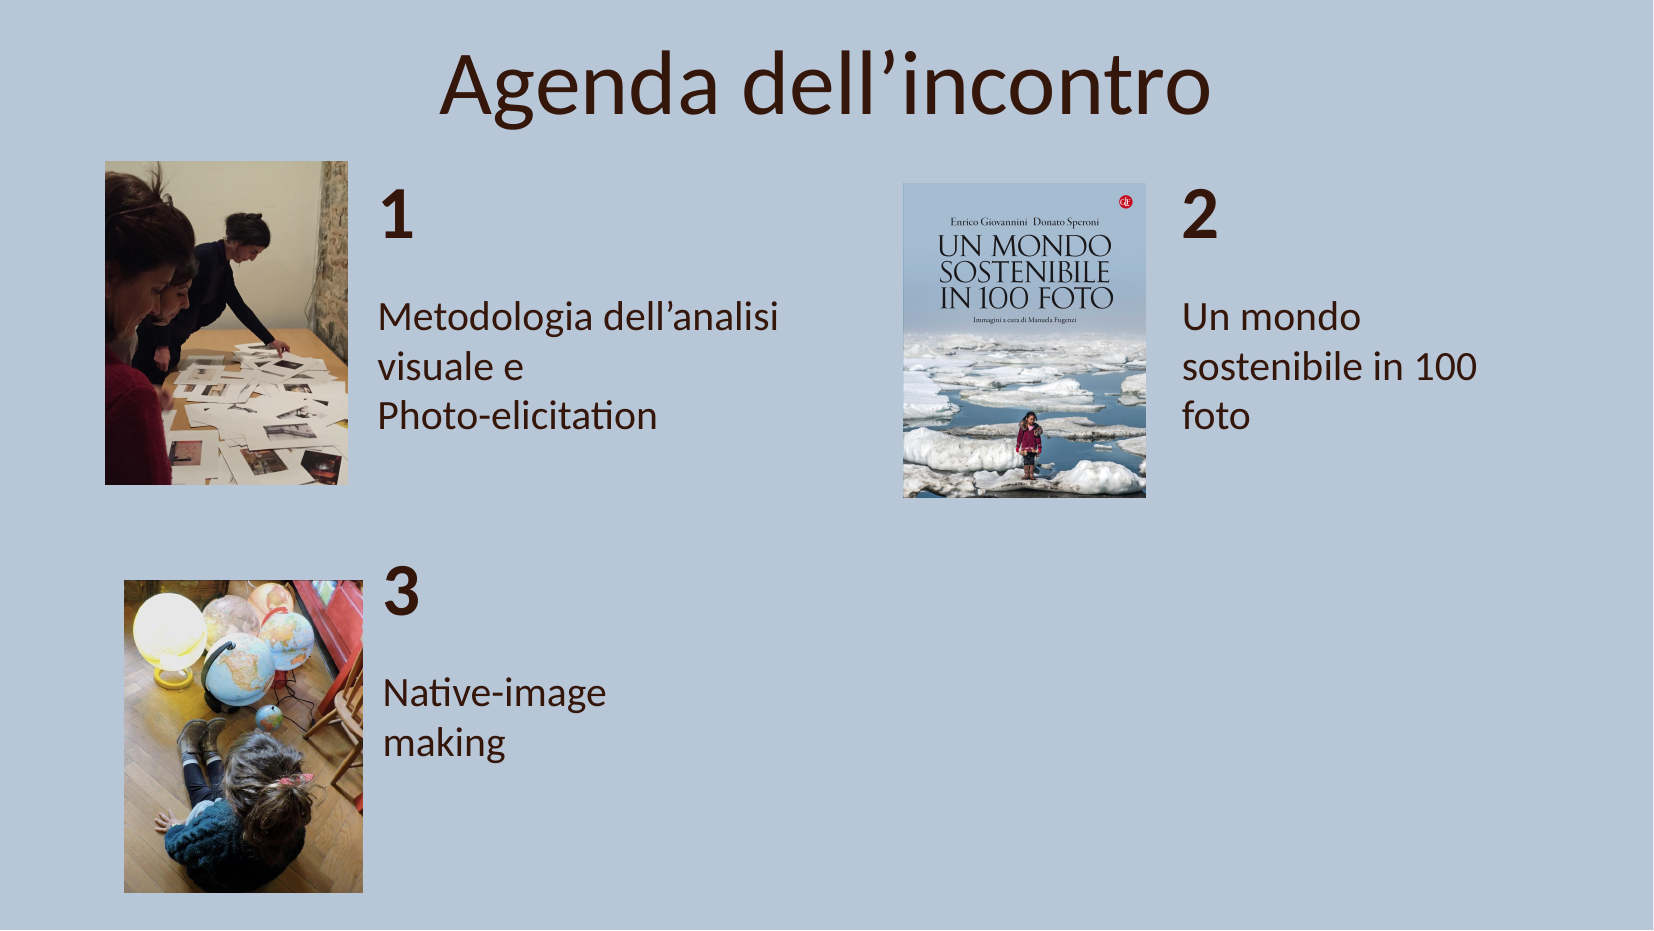

# Agenda dell’incontro
1
2
Metodologia dell’analisi visuale e
Photo-elicitation
Un mondo sostenibile in 100 foto
3
Native-image making